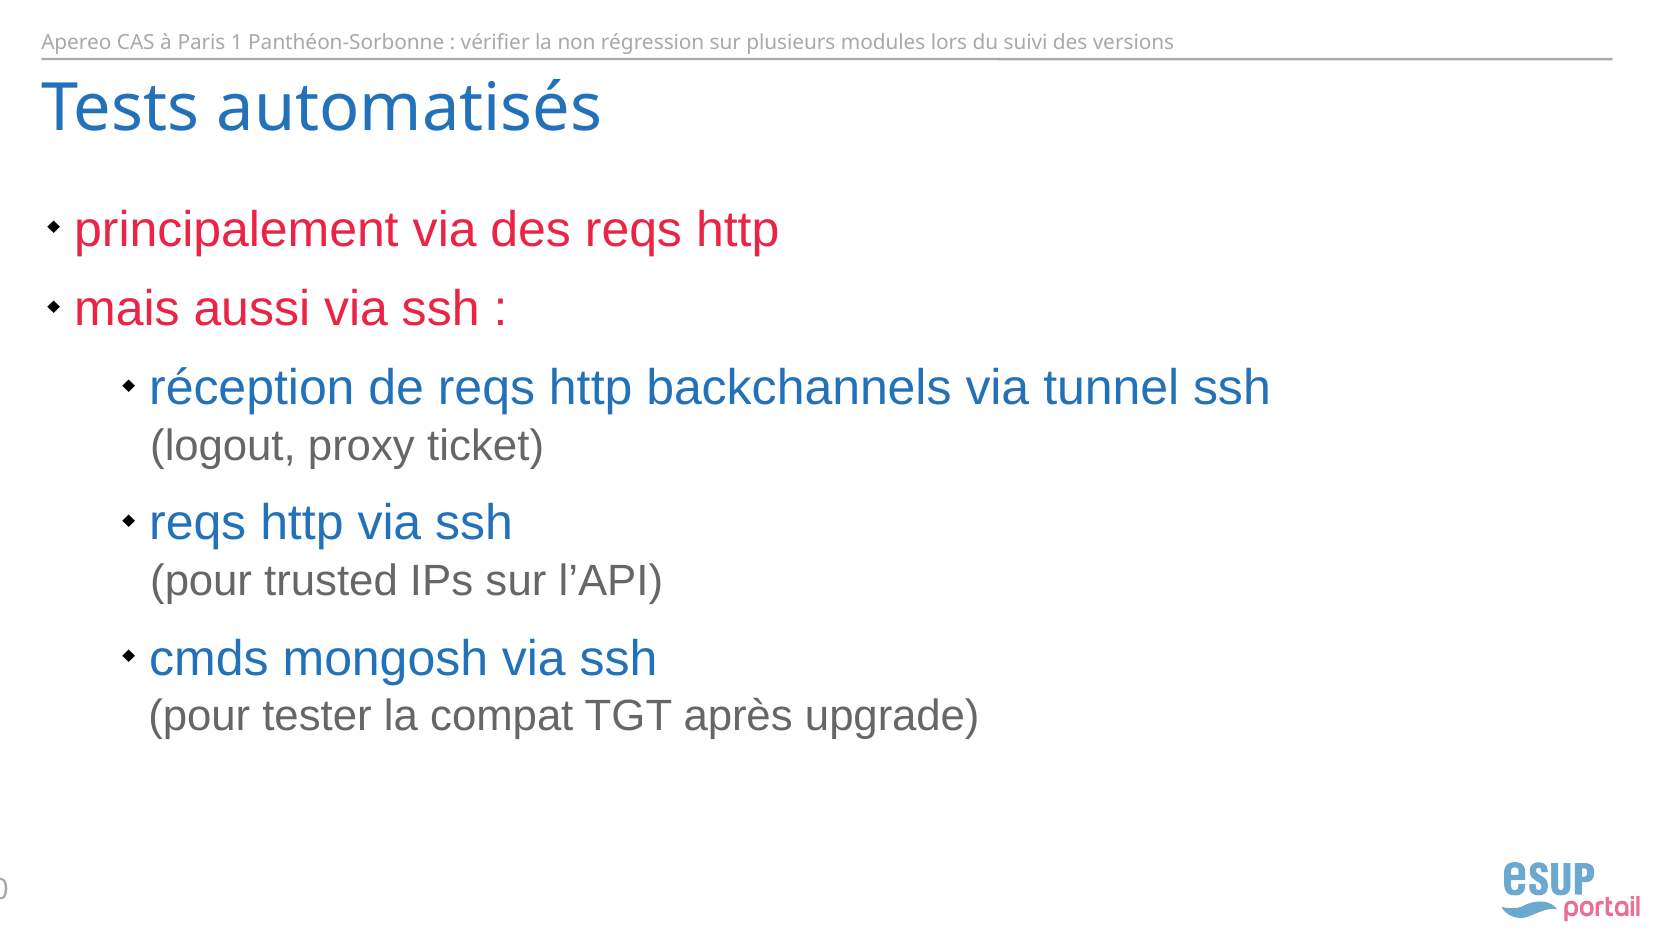

Apereo CAS à Paris 1 Panthéon-Sorbonne : vérifier la non régression sur plusieurs modules lors du suivi des versions
Tests automatisés
 principalement via des reqs http
 mais aussi via ssh :
 réception de reqs http backchannels via tunnel ssh
 (logout, proxy ticket)
 reqs http via ssh
 (pour trusted IPs sur l’API)
 cmds mongosh via ssh
 (pour tester la compat TGT après upgrade)